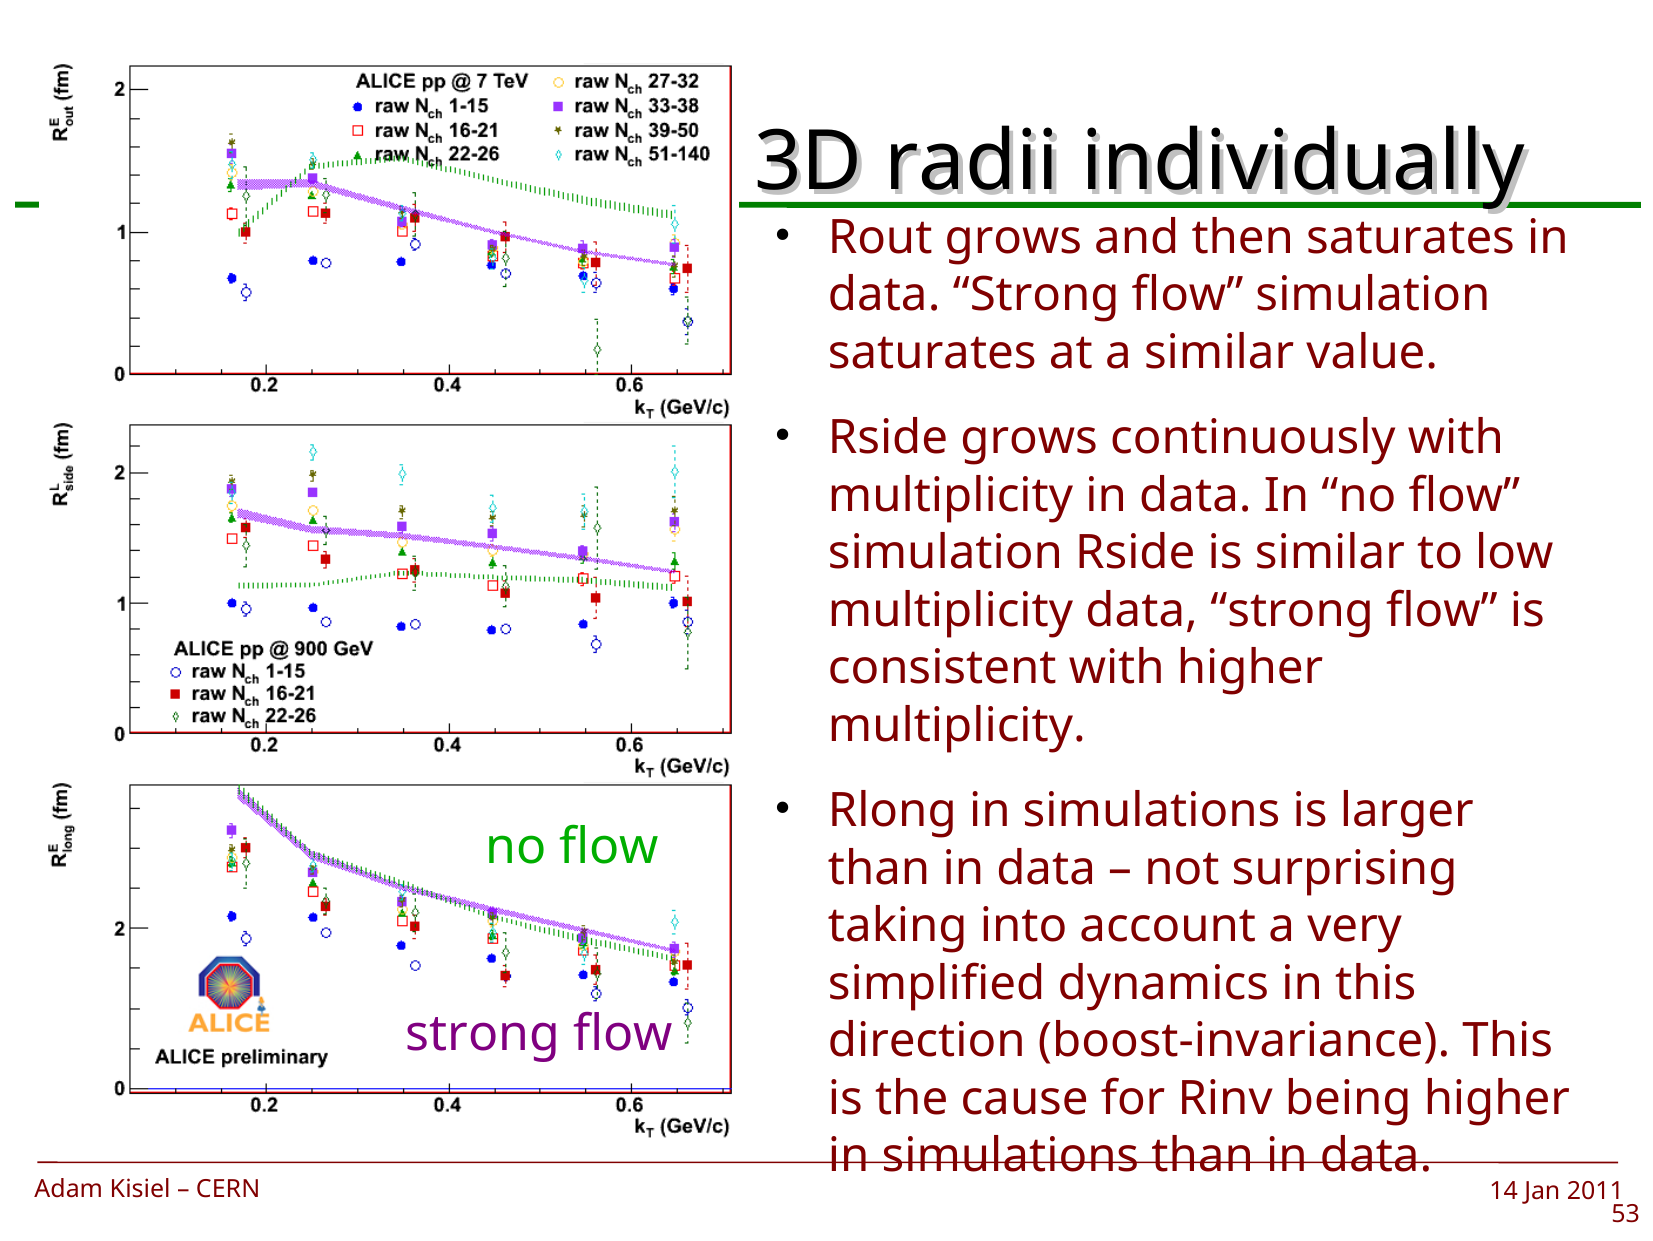

# 3D radii individually
Rout grows and then saturates in data. “Strong flow” simulation saturates at a similar value.
Rside grows continuously with multiplicity in data. In “no flow” simulation Rside is similar to low multiplicity data, “strong flow” is consistent with higher multiplicity.
Rlong in simulations is larger than in data – not surprising taking into account a very simplified dynamics in this direction (boost-invariance). This is the cause for Rinv being higher in simulations than in data.
no flow
strong flow